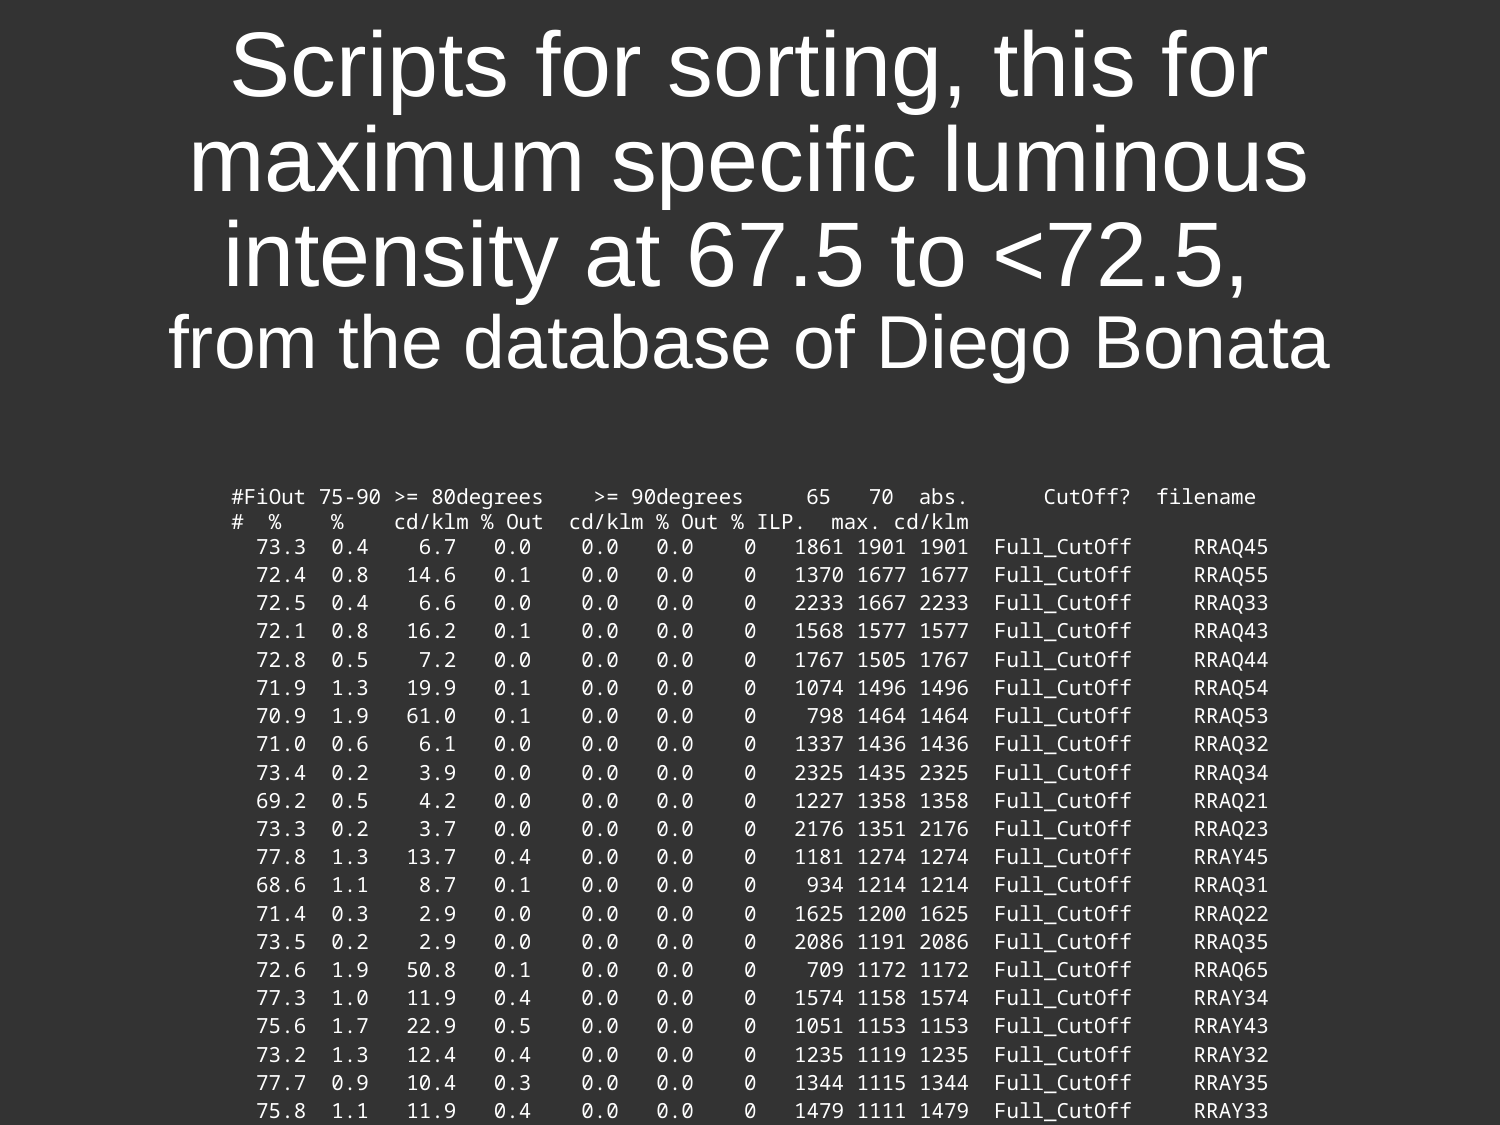

# Scripts for sorting, this for maximum specific luminous intensity at 67.5 to <72.5, from the database of Diego Bonata
#FiOut 75-90 >= 80degrees >= 90degrees 65 70 abs. CutOff? filename
# % % cd/klm % Out cd/klm % Out % ILP. max. cd/klm
 73.3 0.4 6.7 0.0 0.0 0.0 0 1861 1901 1901 Full_CutOff RRAQ45
 72.4 0.8 14.6 0.1 0.0 0.0 0 1370 1677 1677 Full_CutOff RRAQ55
 72.5 0.4 6.6 0.0 0.0 0.0 0 2233 1667 2233 Full_CutOff RRAQ33
 72.1 0.8 16.2 0.1 0.0 0.0 0 1568 1577 1577 Full_CutOff RRAQ43
 72.8 0.5 7.2 0.0 0.0 0.0 0 1767 1505 1767 Full_CutOff RRAQ44
 71.9 1.3 19.9 0.1 0.0 0.0 0 1074 1496 1496 Full_CutOff RRAQ54
 70.9 1.9 61.0 0.1 0.0 0.0 0 798 1464 1464 Full_CutOff RRAQ53
 71.0 0.6 6.1 0.0 0.0 0.0 0 1337 1436 1436 Full_CutOff RRAQ32
 73.4 0.2 3.9 0.0 0.0 0.0 0 2325 1435 2325 Full_CutOff RRAQ34
 69.2 0.5 4.2 0.0 0.0 0.0 0 1227 1358 1358 Full_CutOff RRAQ21
 73.3 0.2 3.7 0.0 0.0 0.0 0 2176 1351 2176 Full_CutOff RRAQ23
 77.8 1.3 13.7 0.4 0.0 0.0 0 1181 1274 1274 Full_CutOff RRAY45
 68.6 1.1 8.7 0.1 0.0 0.0 0 934 1214 1214 Full_CutOff RRAQ31
 71.4 0.3 2.9 0.0 0.0 0.0 0 1625 1200 1625 Full_CutOff RRAQ22
 73.5 0.2 2.9 0.0 0.0 0.0 0 2086 1191 2086 Full_CutOff RRAQ35
 72.6 1.9 50.8 0.1 0.0 0.0 0 709 1172 1172 Full_CutOff RRAQ65
 77.3 1.0 11.9 0.4 0.0 0.0 0 1574 1158 1574 Full_CutOff RRAY34
 75.6 1.7 22.9 0.5 0.0 0.0 0 1051 1153 1153 Full_CutOff RRAY43
 73.2 1.3 12.4 0.4 0.0 0.0 0 1235 1119 1235 Full_CutOff RRAY32
 77.7 0.9 10.4 0.3 0.0 0.0 0 1344 1115 1344 Full_CutOff RRAY35
 75.8 1.1 11.9 0.4 0.0 0.0 0 1479 1111 1479 Full_CutOff RRAY33
 77.2 1.4 20.0 0.4 0.0 0.0 0 1113 1105 1113 Full_CutOff RRAY44
 70.2 2.7 54.6 0.2 0.0 0.0 0 528 1089 1089 Full_CutOff RRAQ52